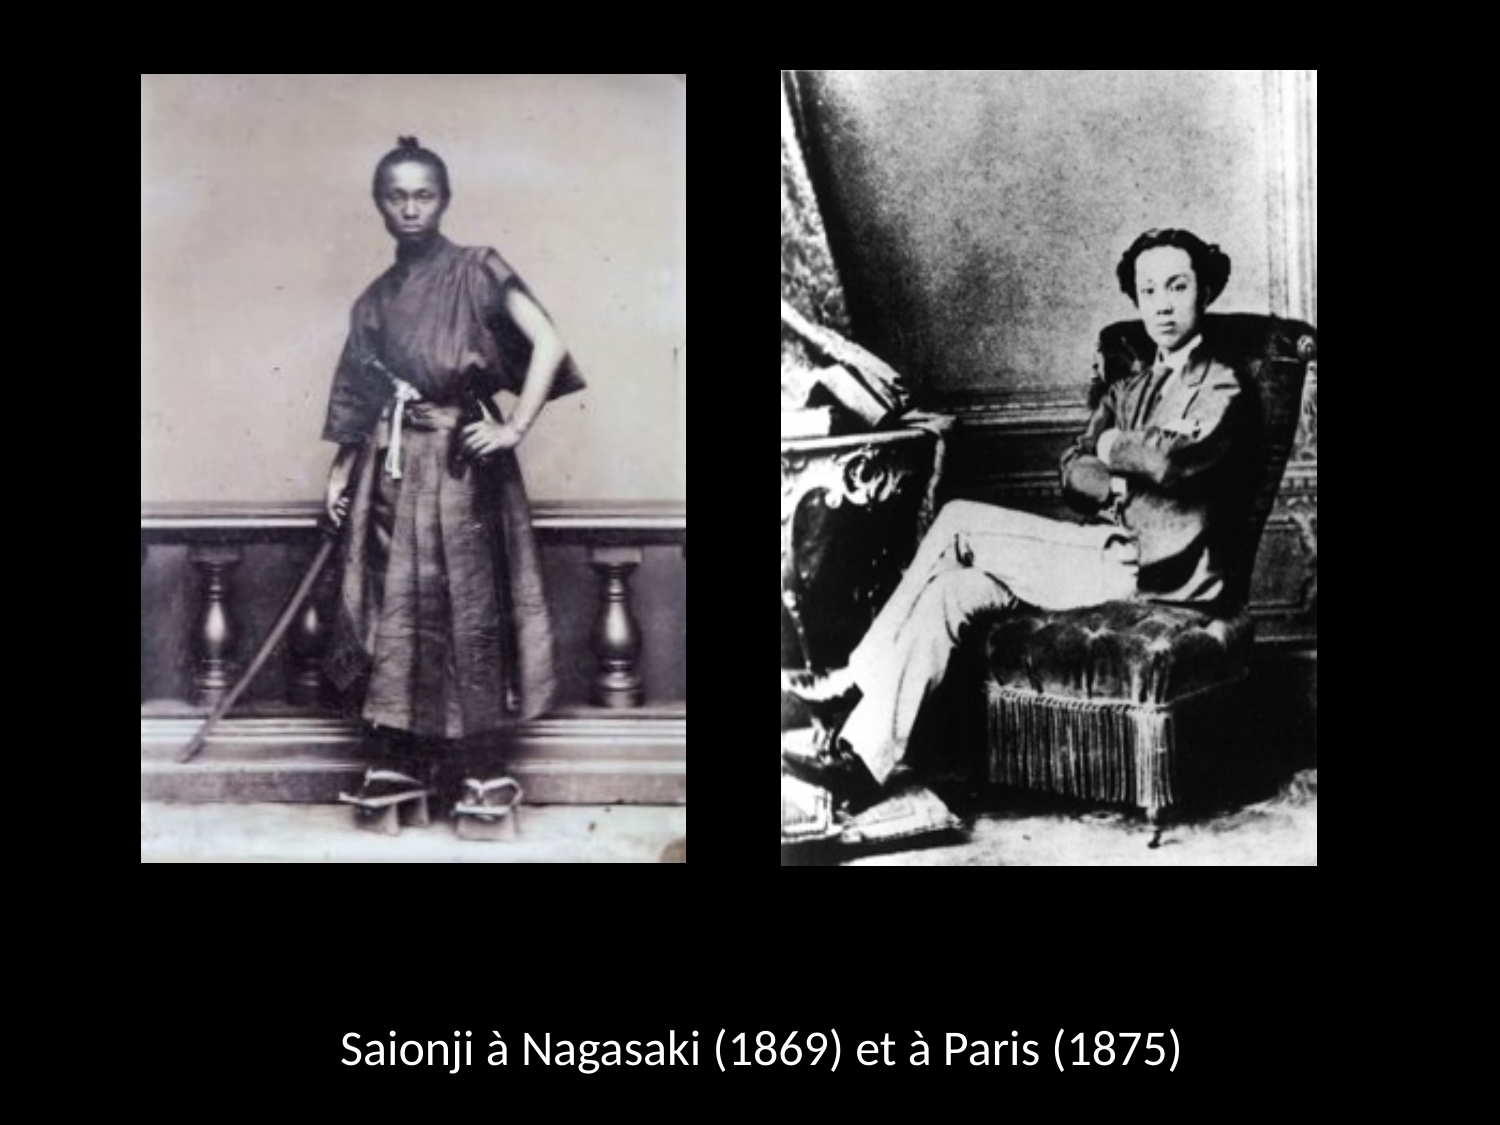

# Saionji à Nagasaki (1869) et à Paris (1875)